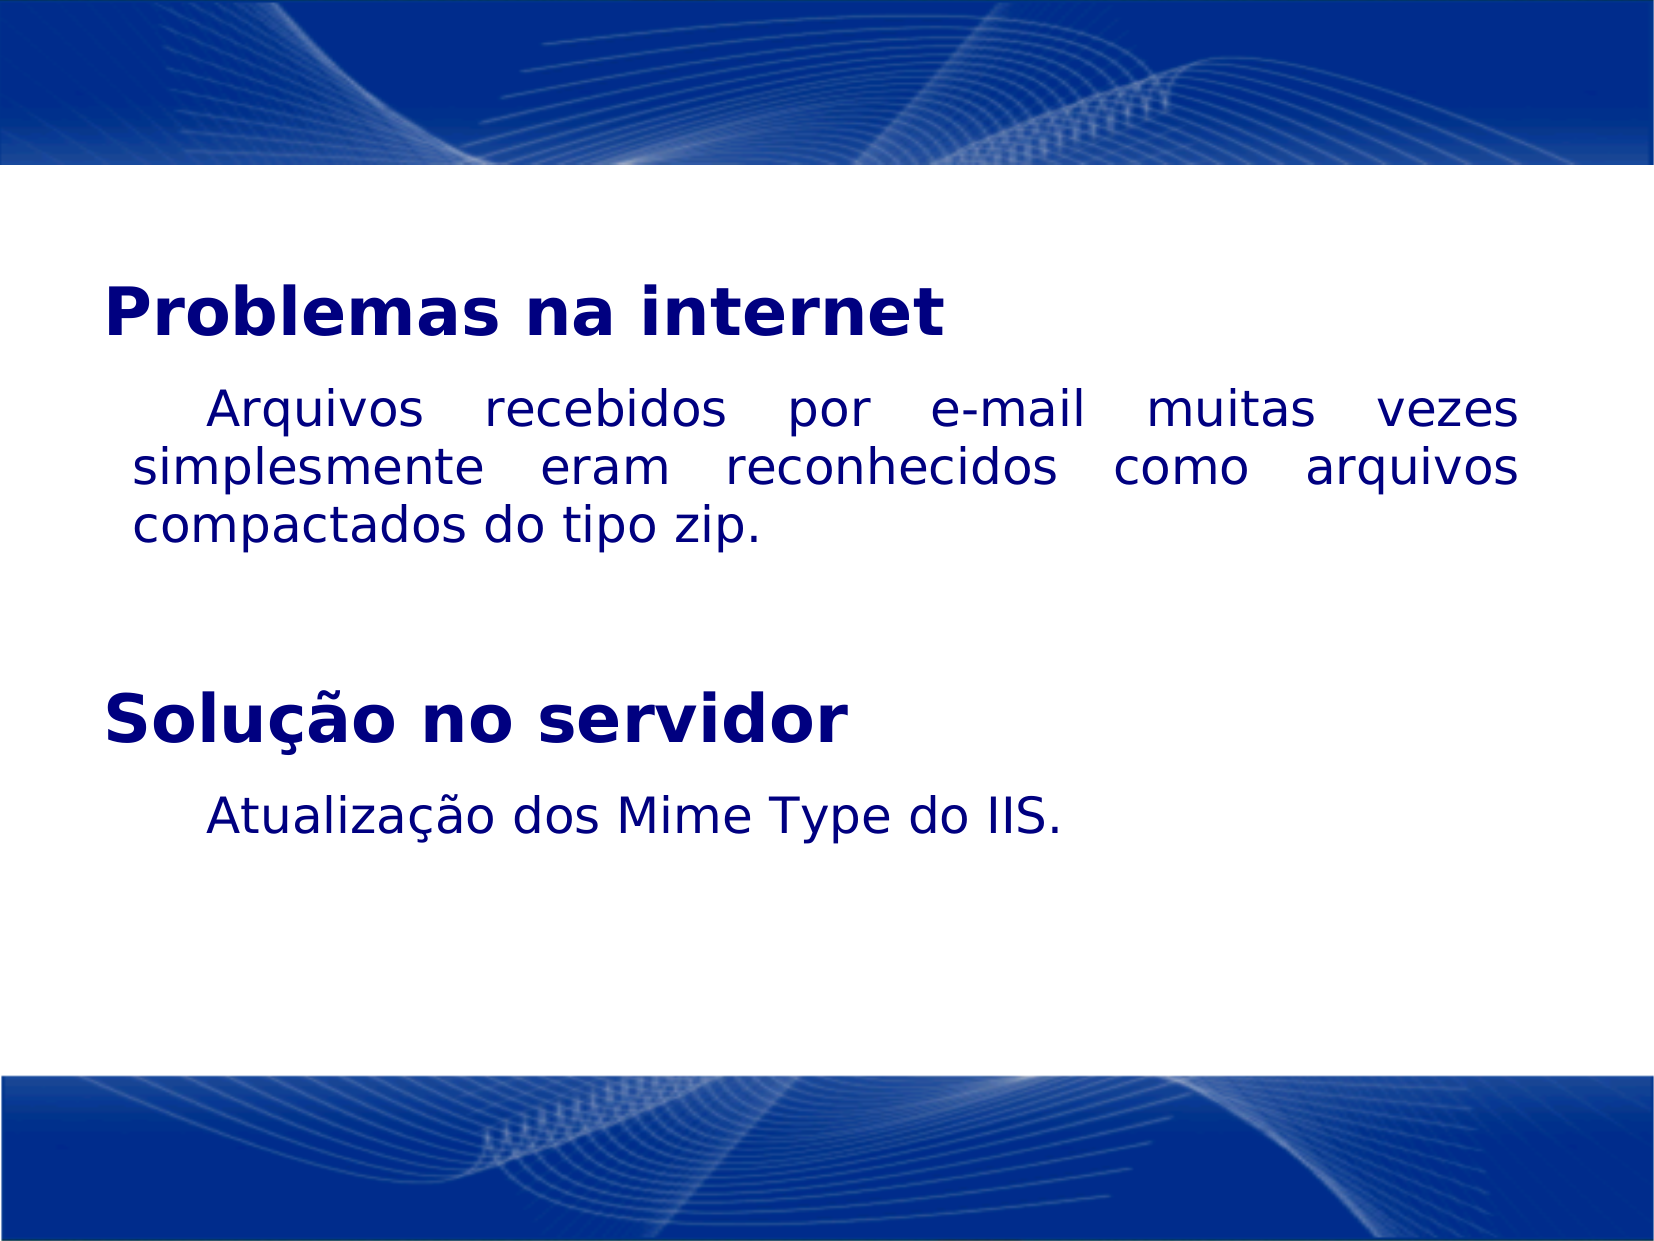

Problemas na internet
	Arquivos recebidos por e-mail muitas vezes simplesmente eram reconhecidos como arquivos compactados do tipo zip.
Solução no servidor
	Atualização dos Mime Type do IIS.